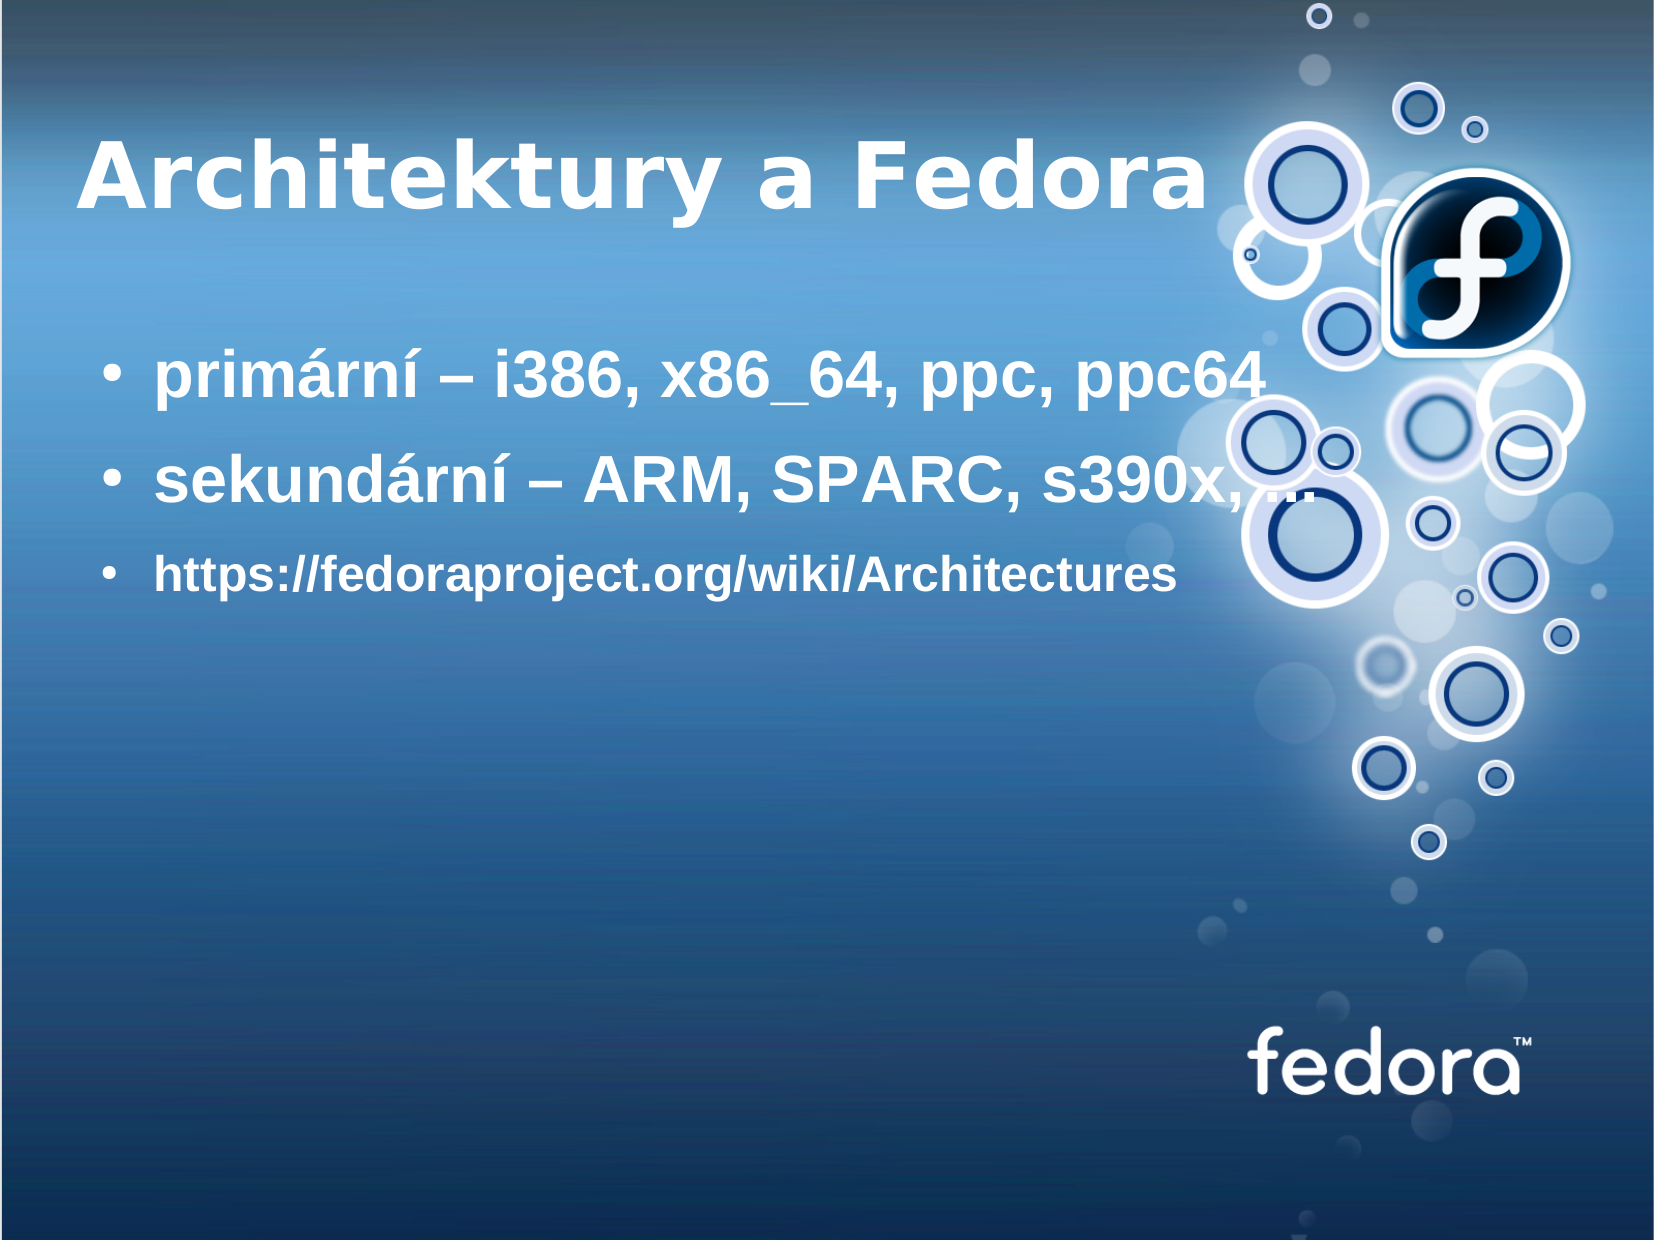

# Architektury a Fedora
primární – i386, x86_64, ppc, ppc64
sekundární – ARM, SPARC, s390x, ...
https://fedoraproject.org/wiki/Architectures